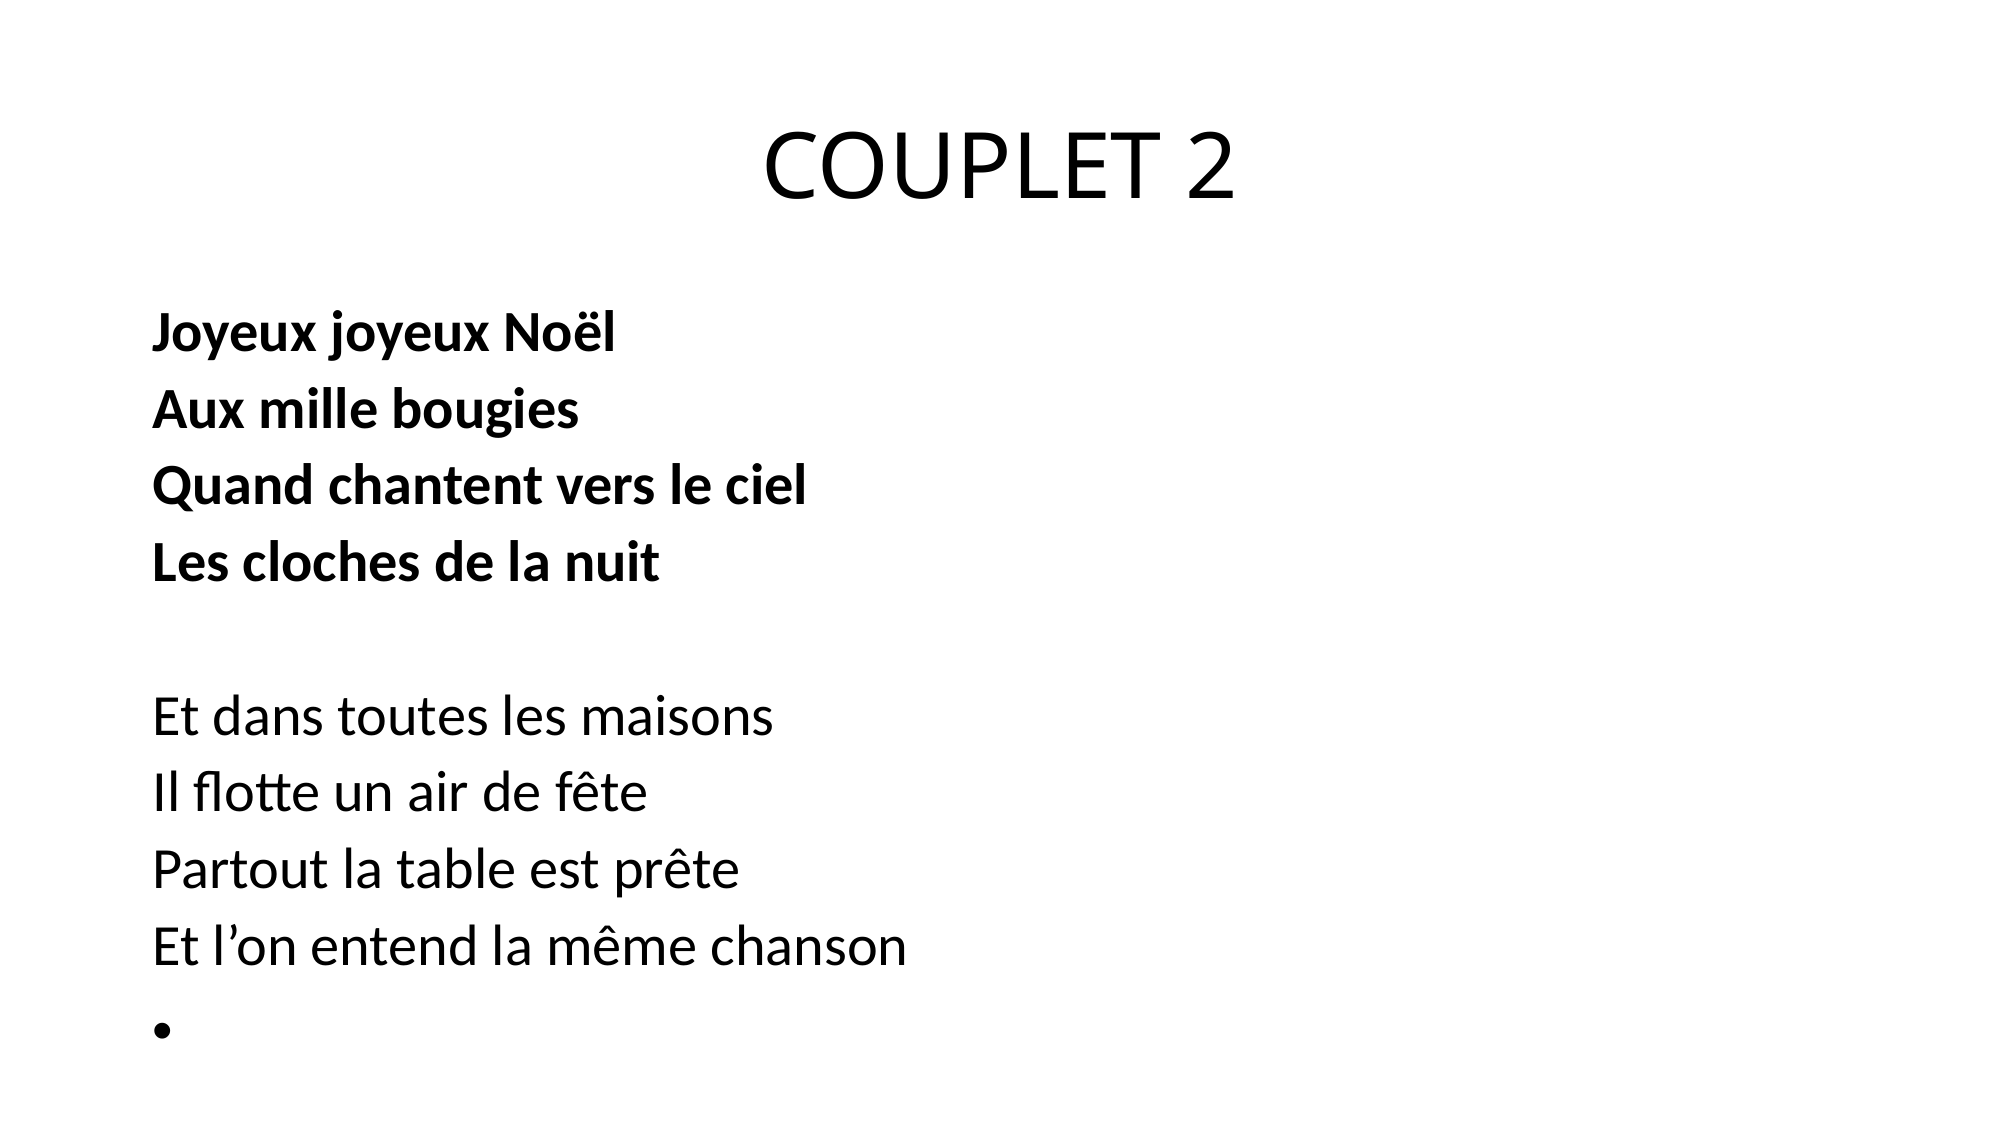

# COUPLET 2
Joyeux joyeux Noël
Aux mille bougies
Quand chantent vers le ciel
Les cloches de la nuit
Et dans toutes les maisons
Il flotte un air de fête
Partout la table est prête
Et l’on entend la même chanson